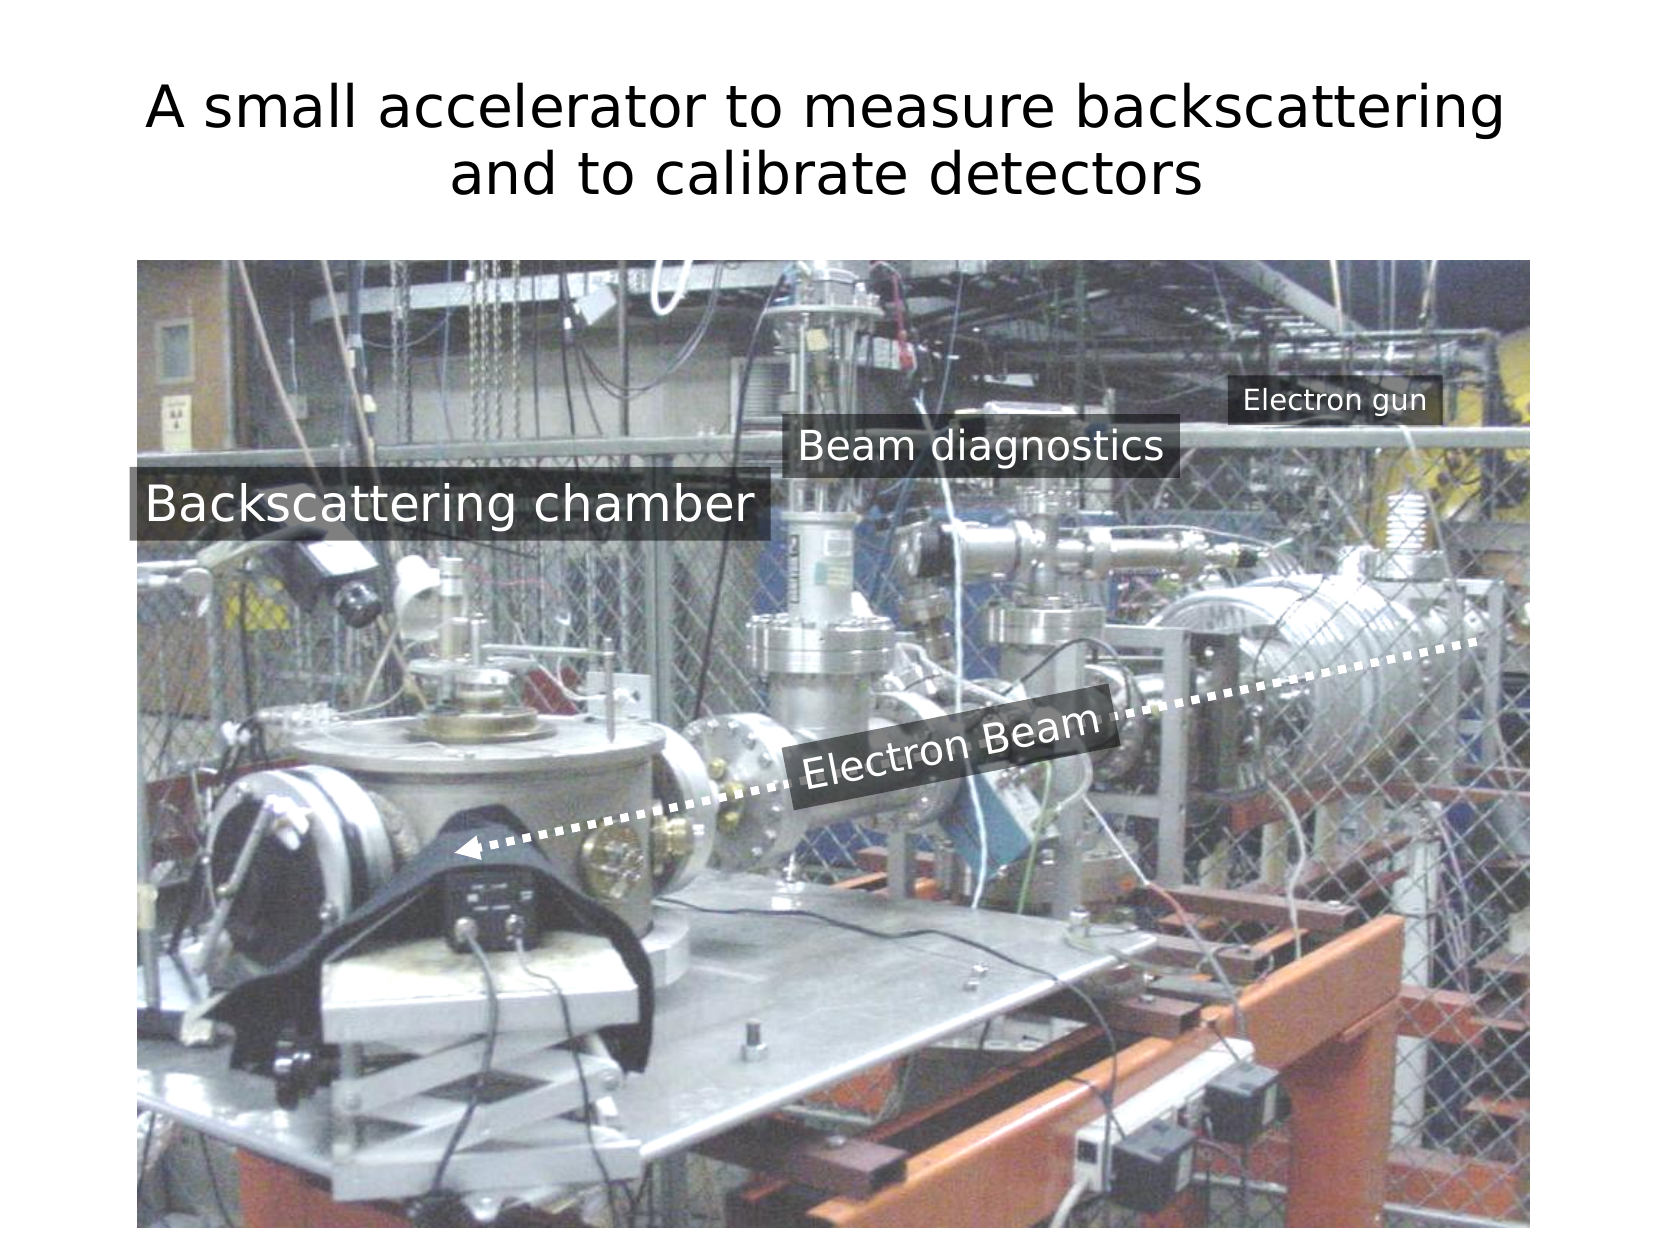

# A small accelerator to measure backscattering and to calibrate detectors
Electron gun
Beam diagnostics
Backscattering chamber
Electron Beam